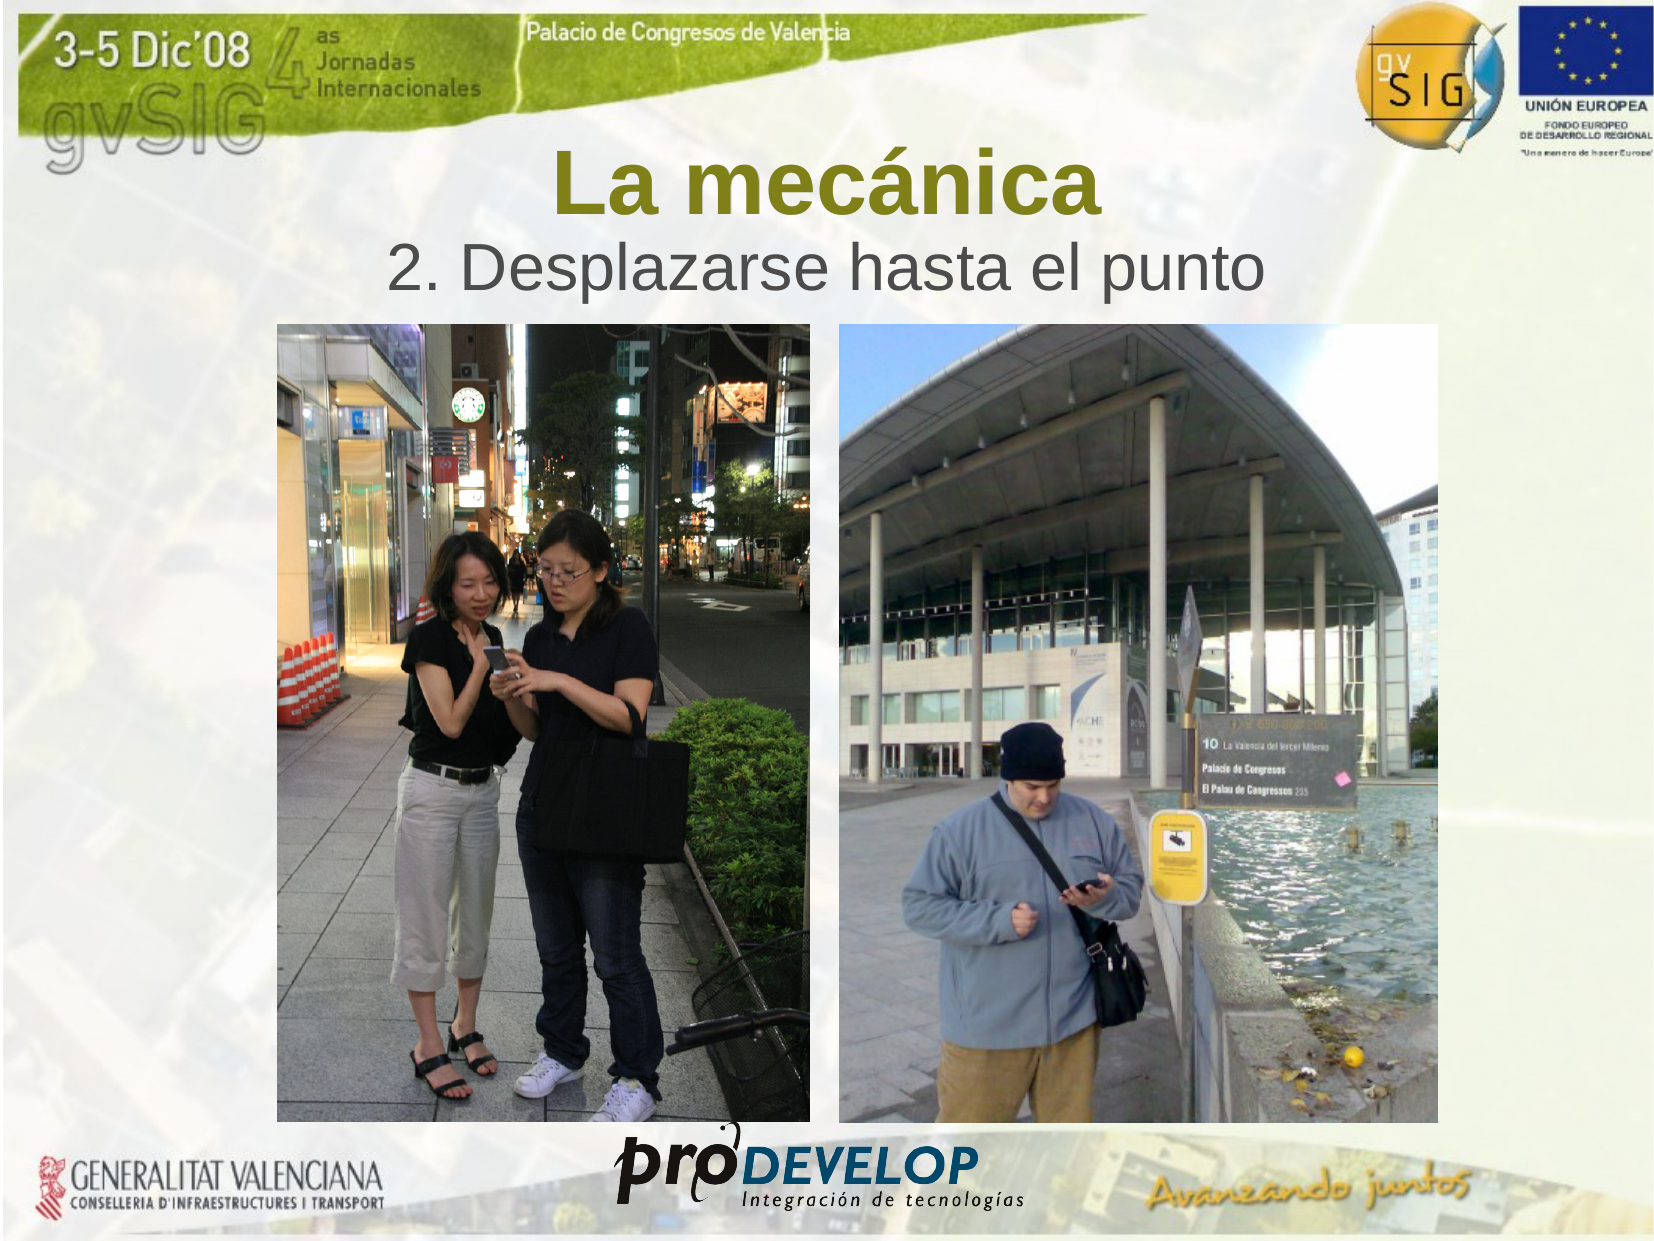

# La mecánica
2. Desplazarse hasta el punto